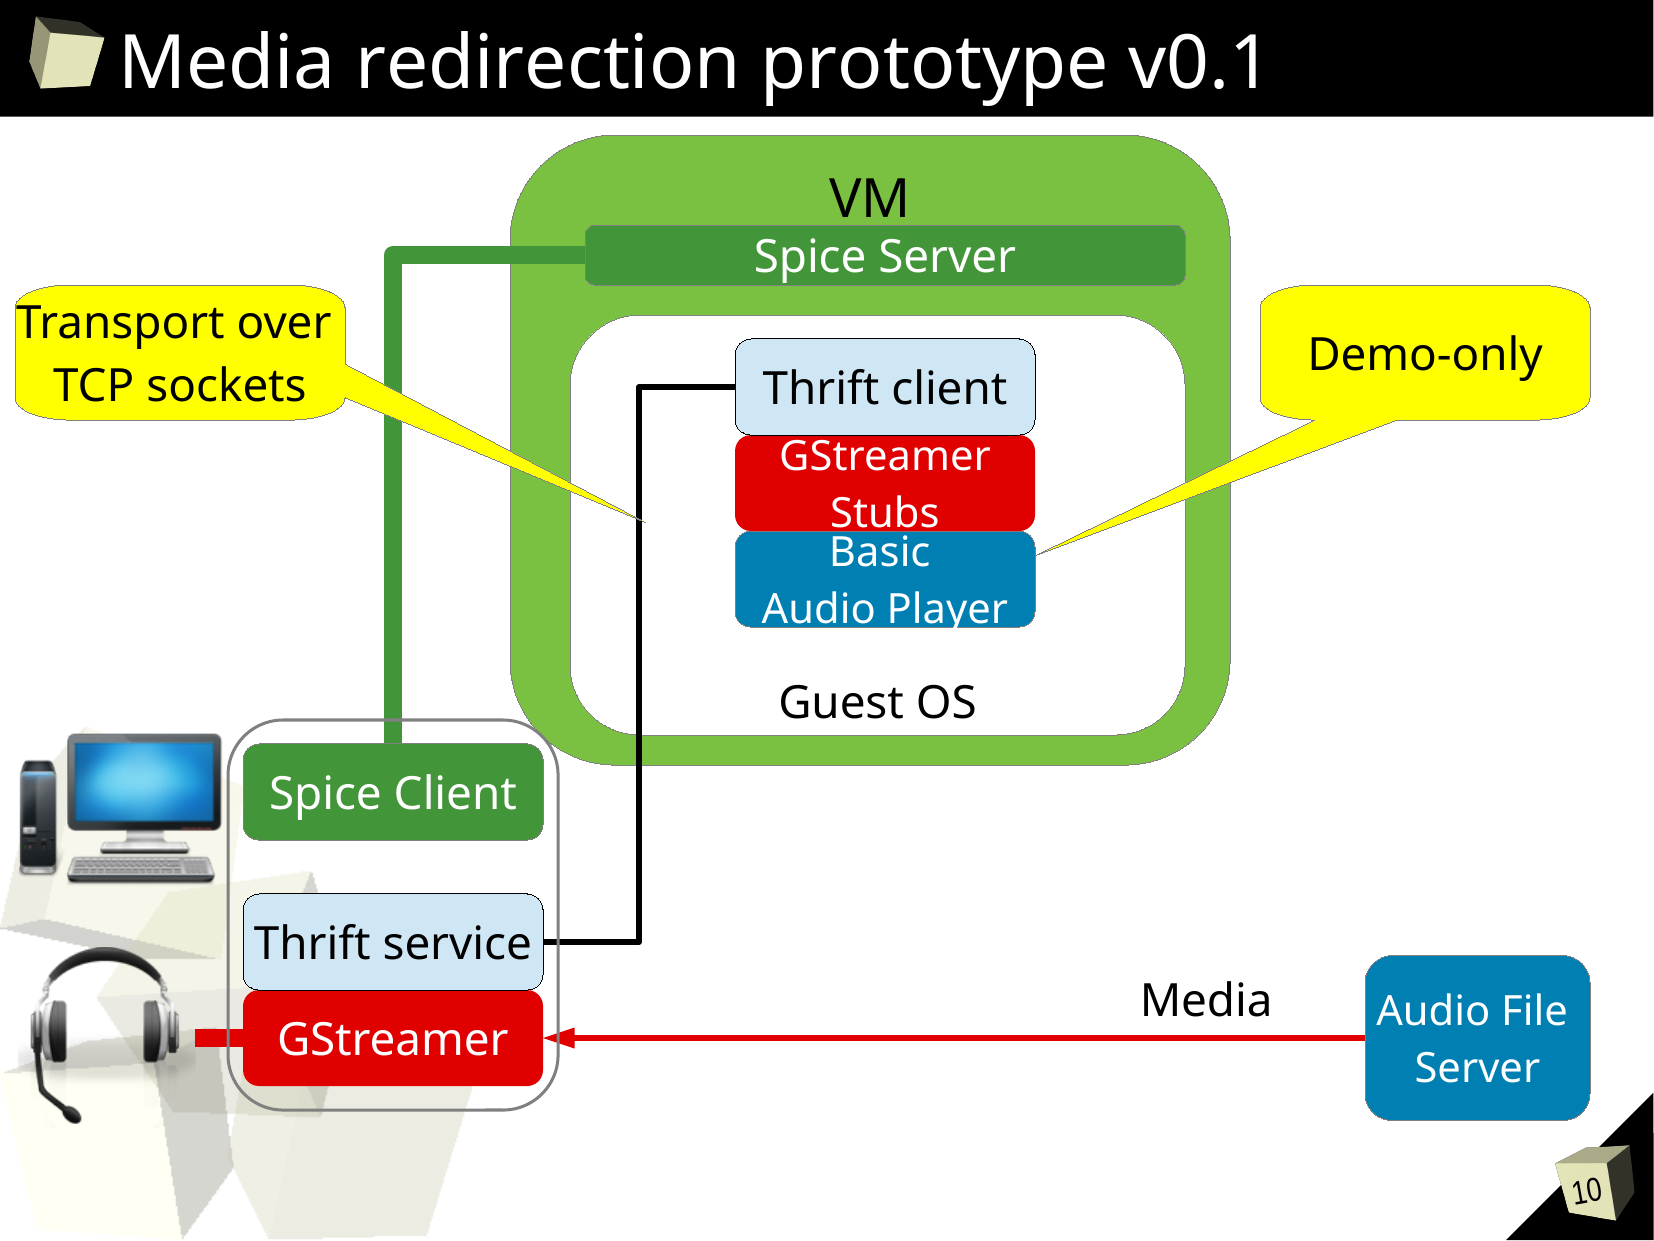

# Media redirection prototype v0.1
VM
Spice Server
Transport over
TCP sockets
Demo-only
Guest OS
Thrift client
GStreamer
Stubs
Basic
Audio Player
Spice Client
Thrift service
Audio File
Server
Media
GStreamer